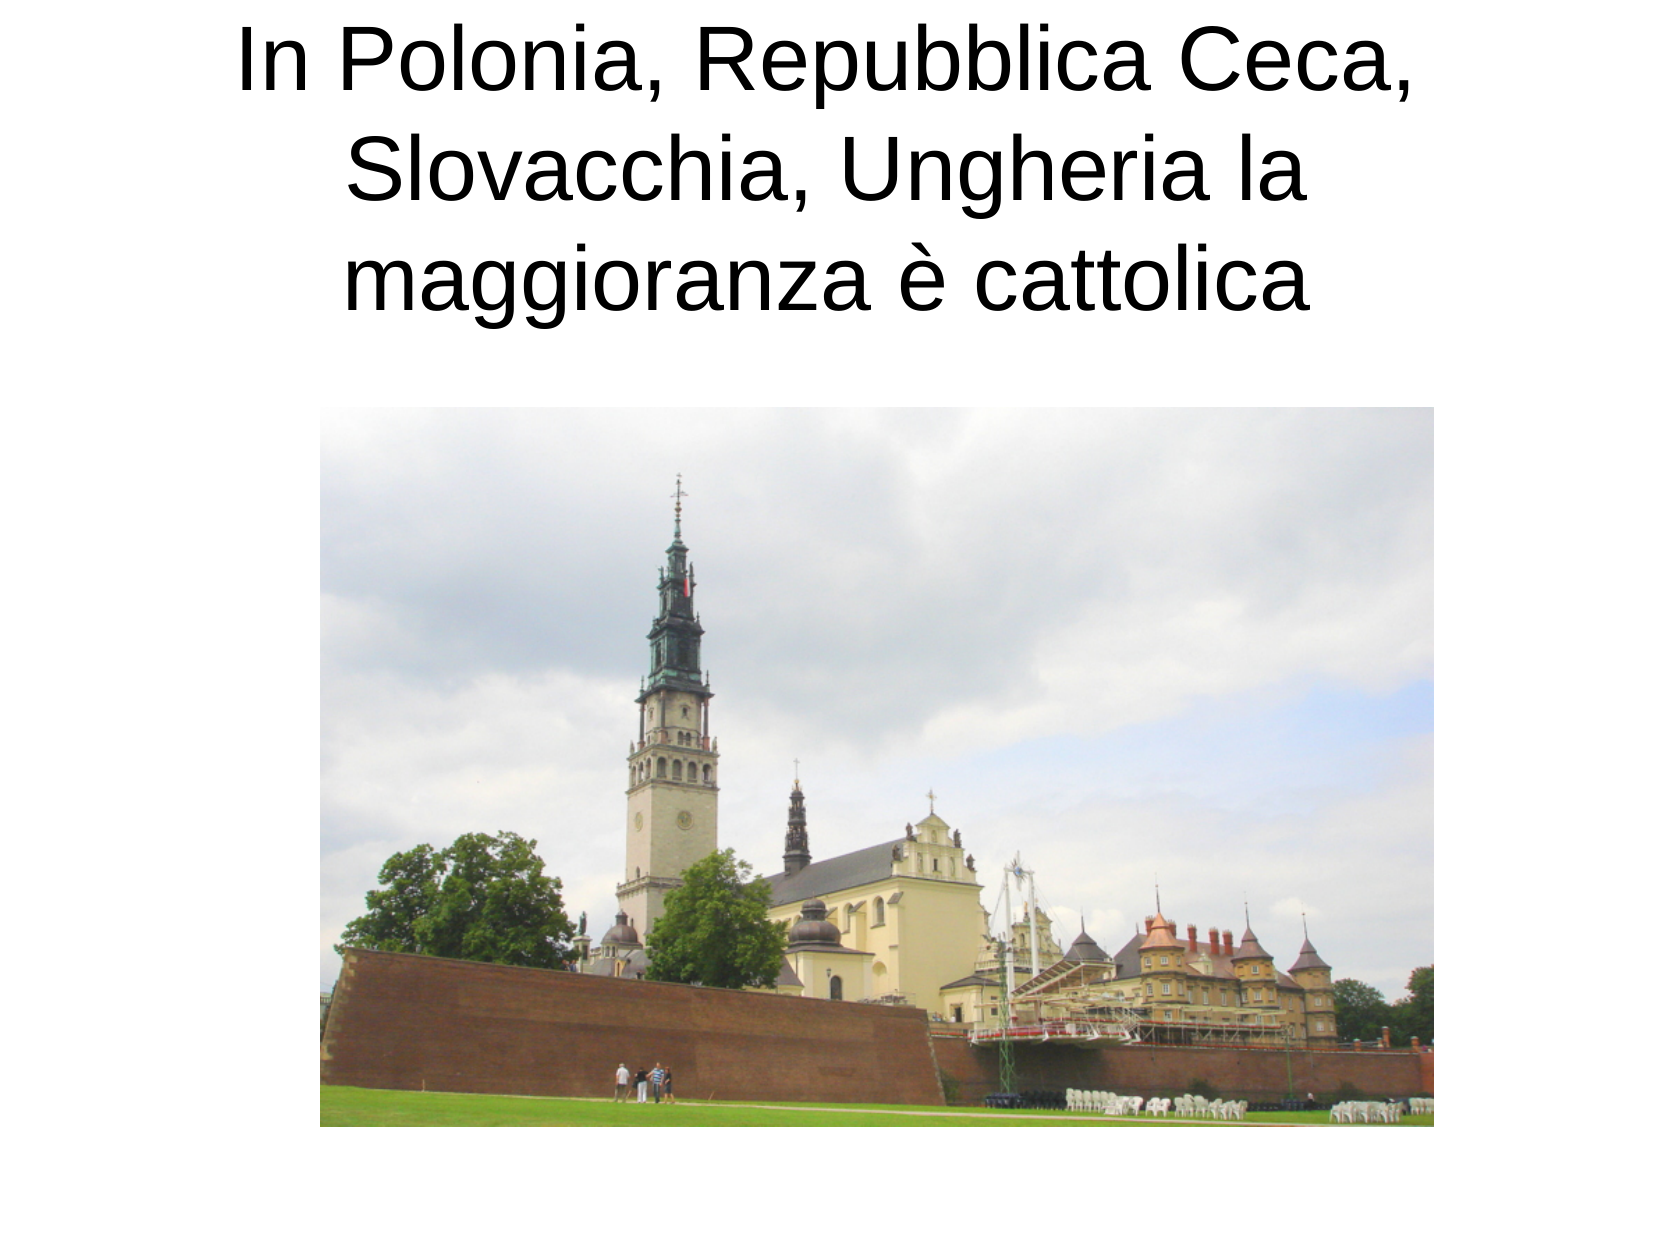

# In Polonia, Repubblica Ceca, Slovacchia, Ungheria la maggioranza è cattolica